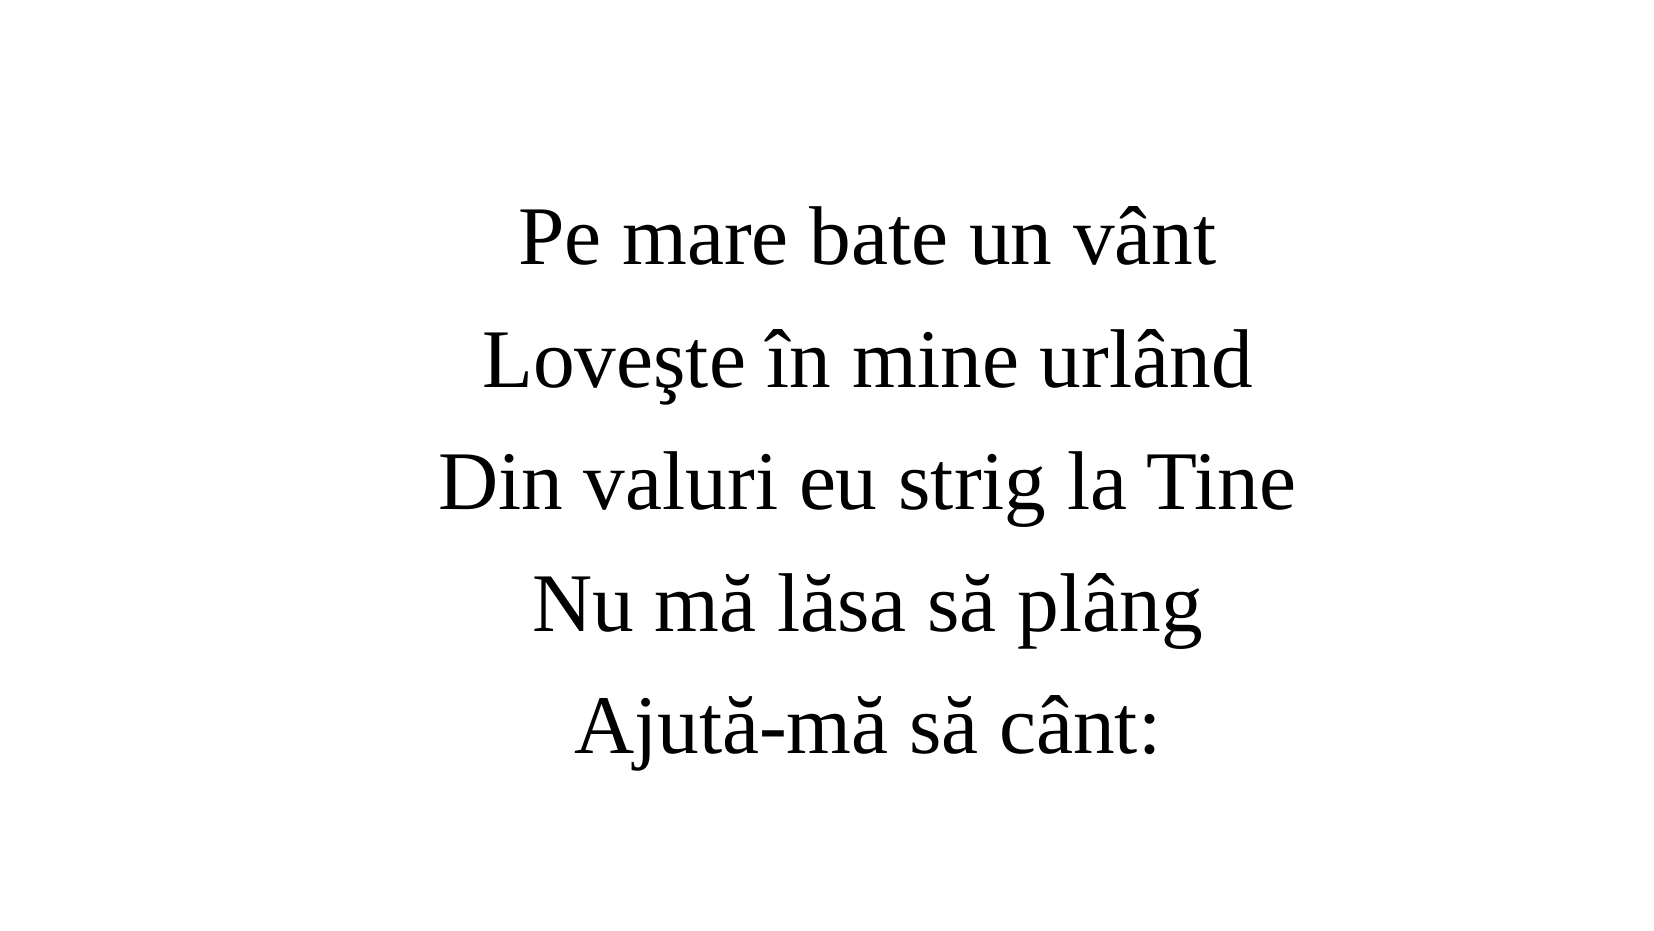

# Pe mare bate un vânt
Loveşte în mine urlând
Din valuri eu strig la Tine
Nu mă lăsa să plâng
Ajută-mă să cânt: